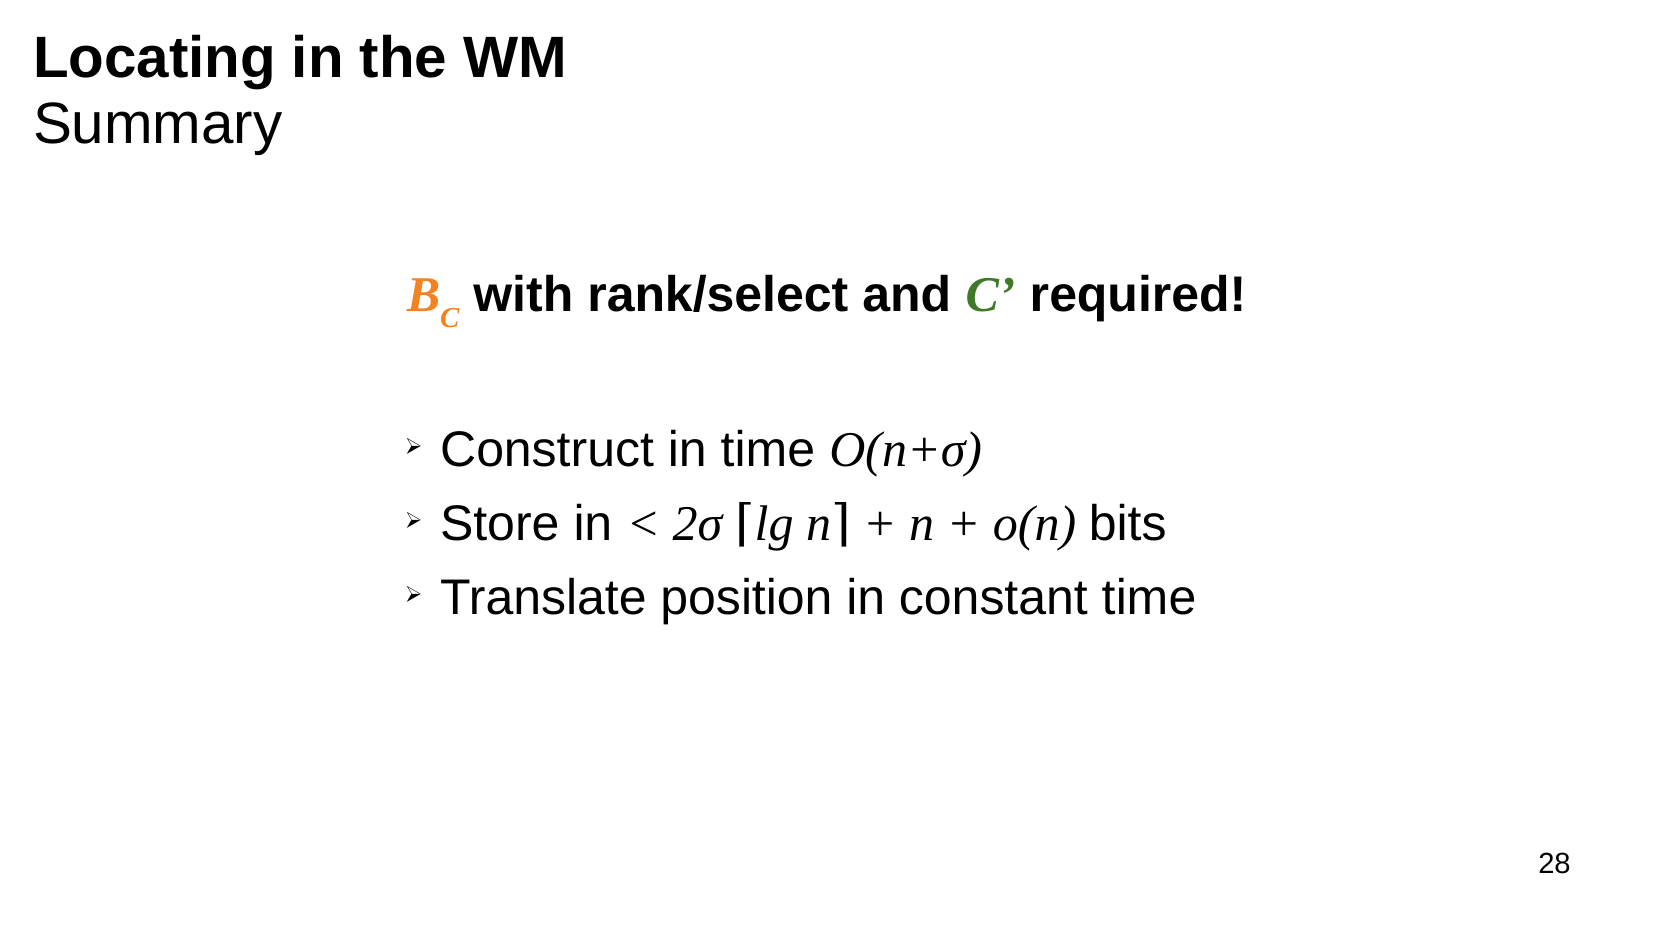

Locating in the WM
Summary
BC with rank/select and C’ required!
Construct in time O(n+σ)
Store in < 2σ ⌈lg n⌉ + n + o(n) bits
Translate position in constant time
28